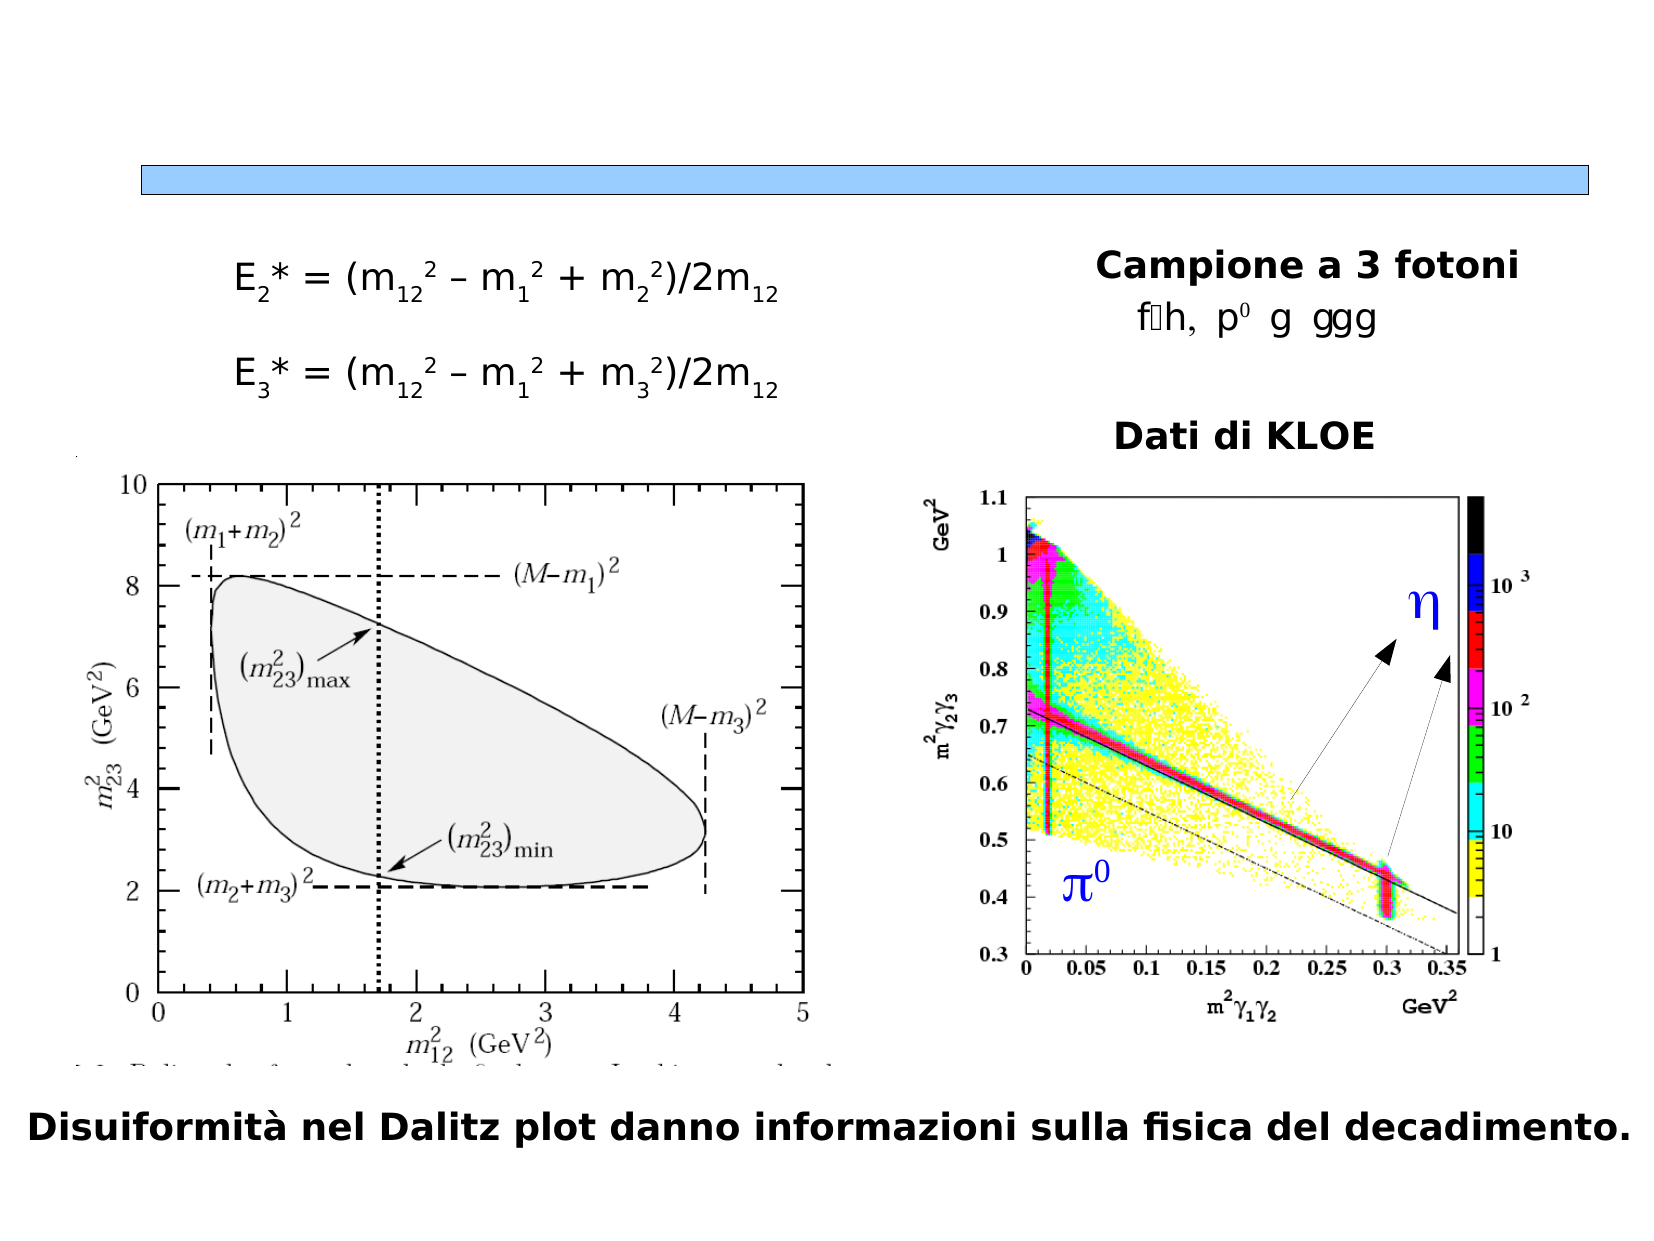

Campione a 3 fotoni
E2* = (m122 – m12 + m22)/2m12
E3* = (m122 – m12 + m32)/2m12
fh, p0 g  ggg
Dati di KLOE
h
p0
Disuiformità nel Dalitz plot danno informazioni sulla fisica del decadimento.